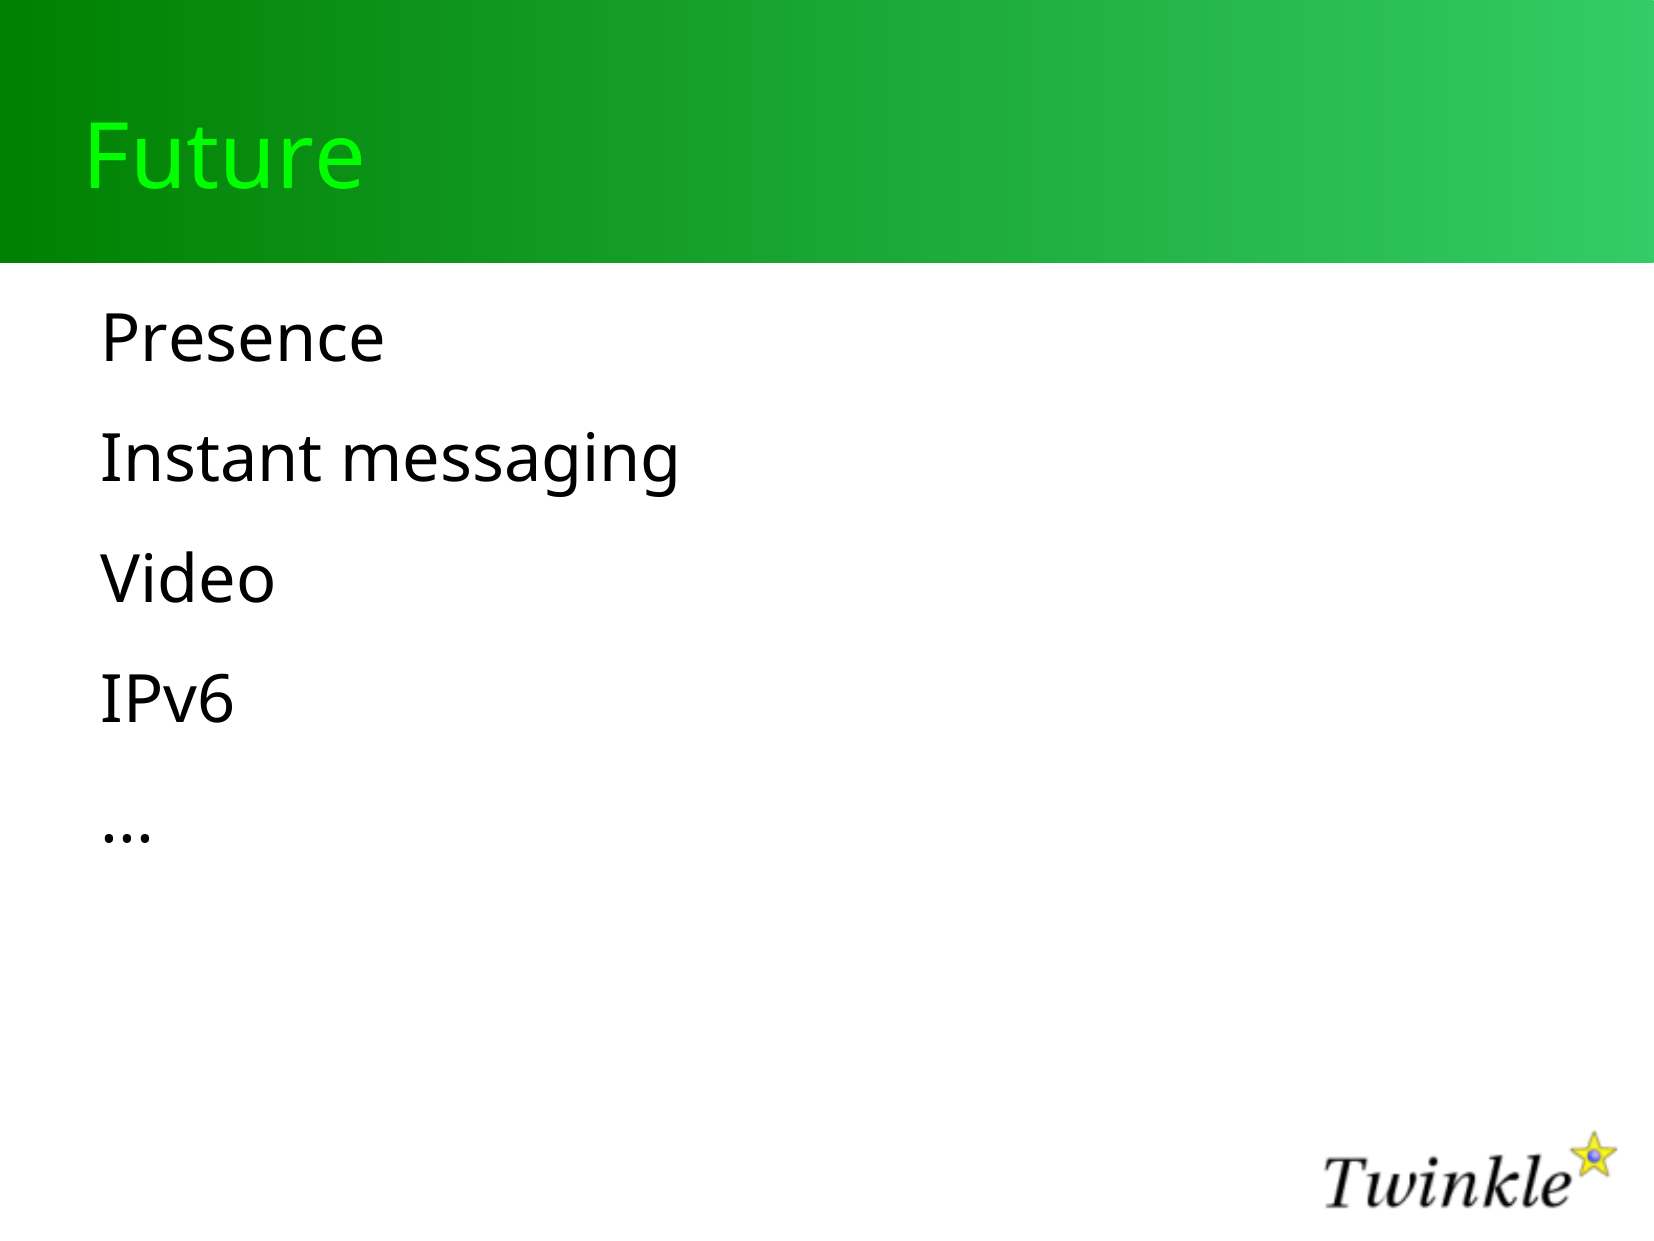

# Future
Presence
Instant messaging
Video
IPv6
...